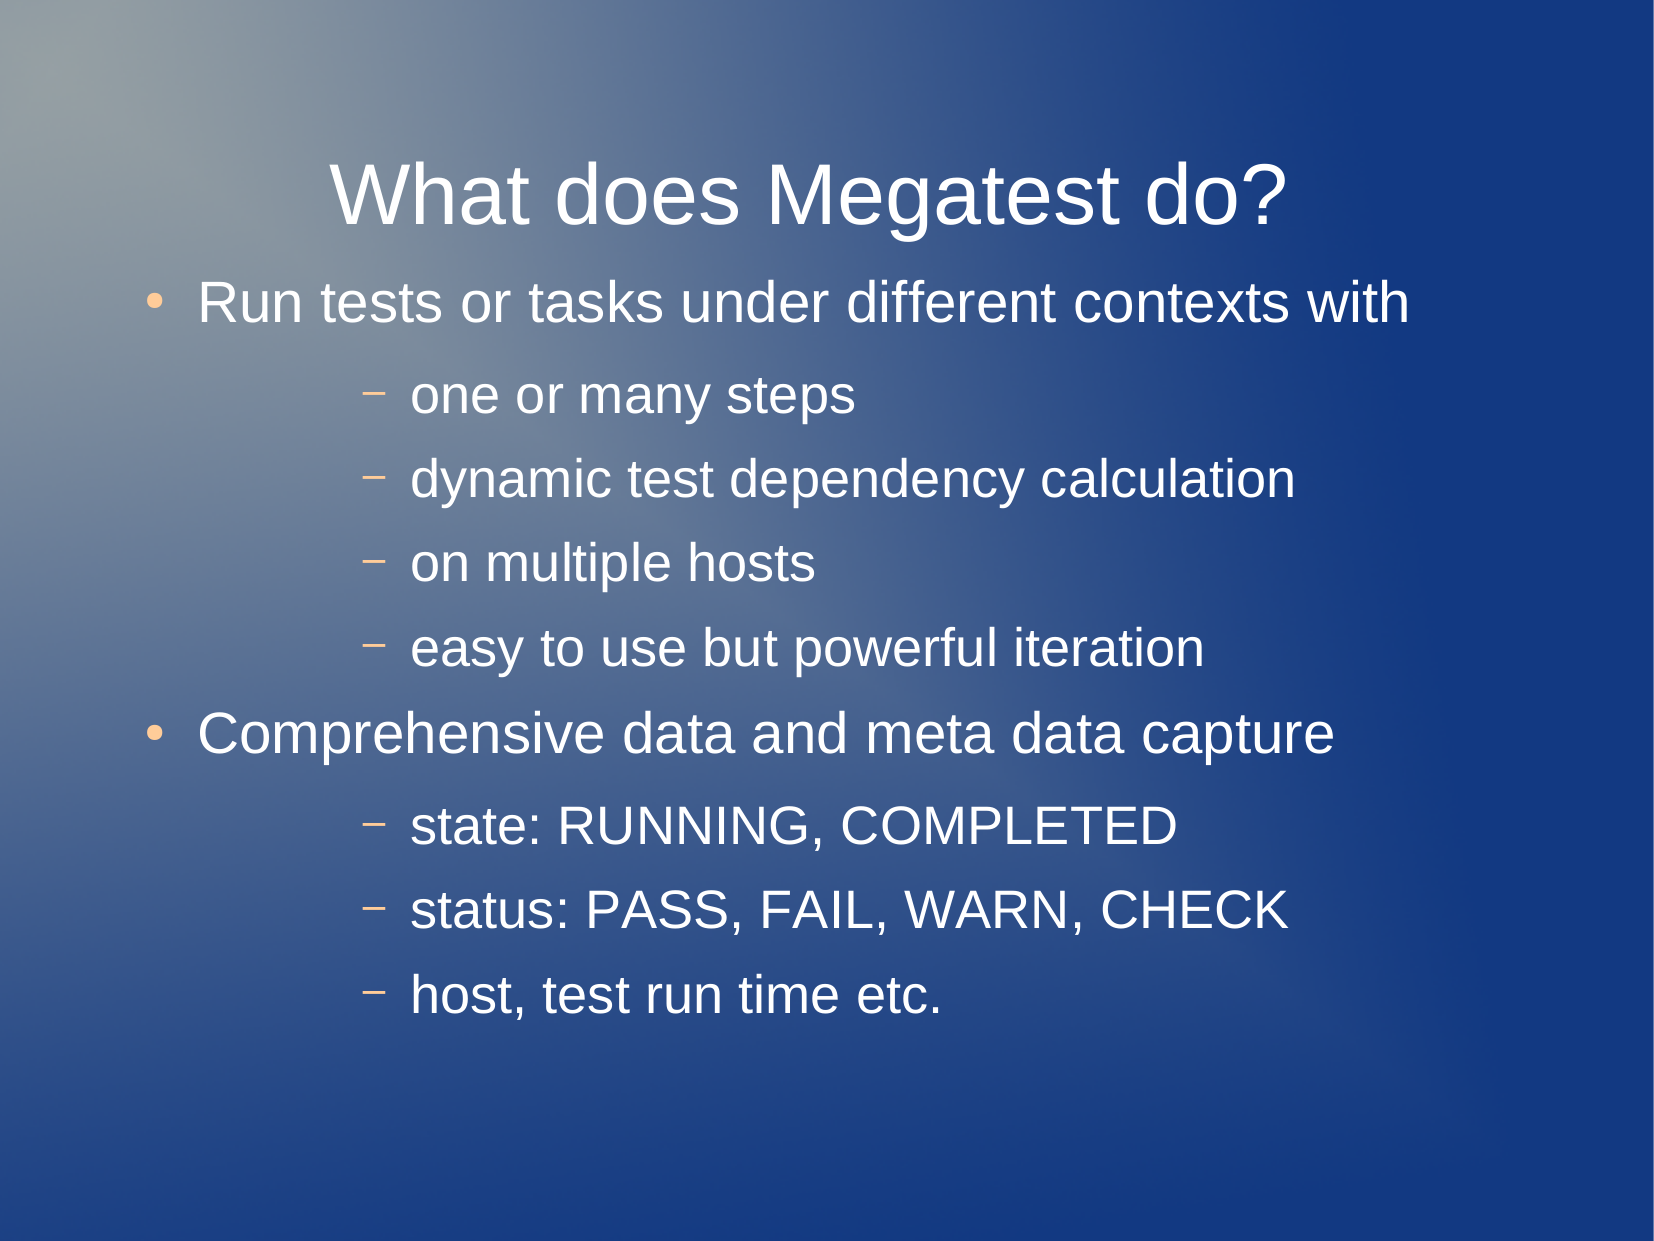

# What does Megatest do?
Run tests or tasks under different contexts with
one or many steps
dynamic test dependency calculation
on multiple hosts
easy to use but powerful iteration
Comprehensive data and meta data capture
state: RUNNING, COMPLETED
status: PASS, FAIL, WARN, CHECK
host, test run time etc.